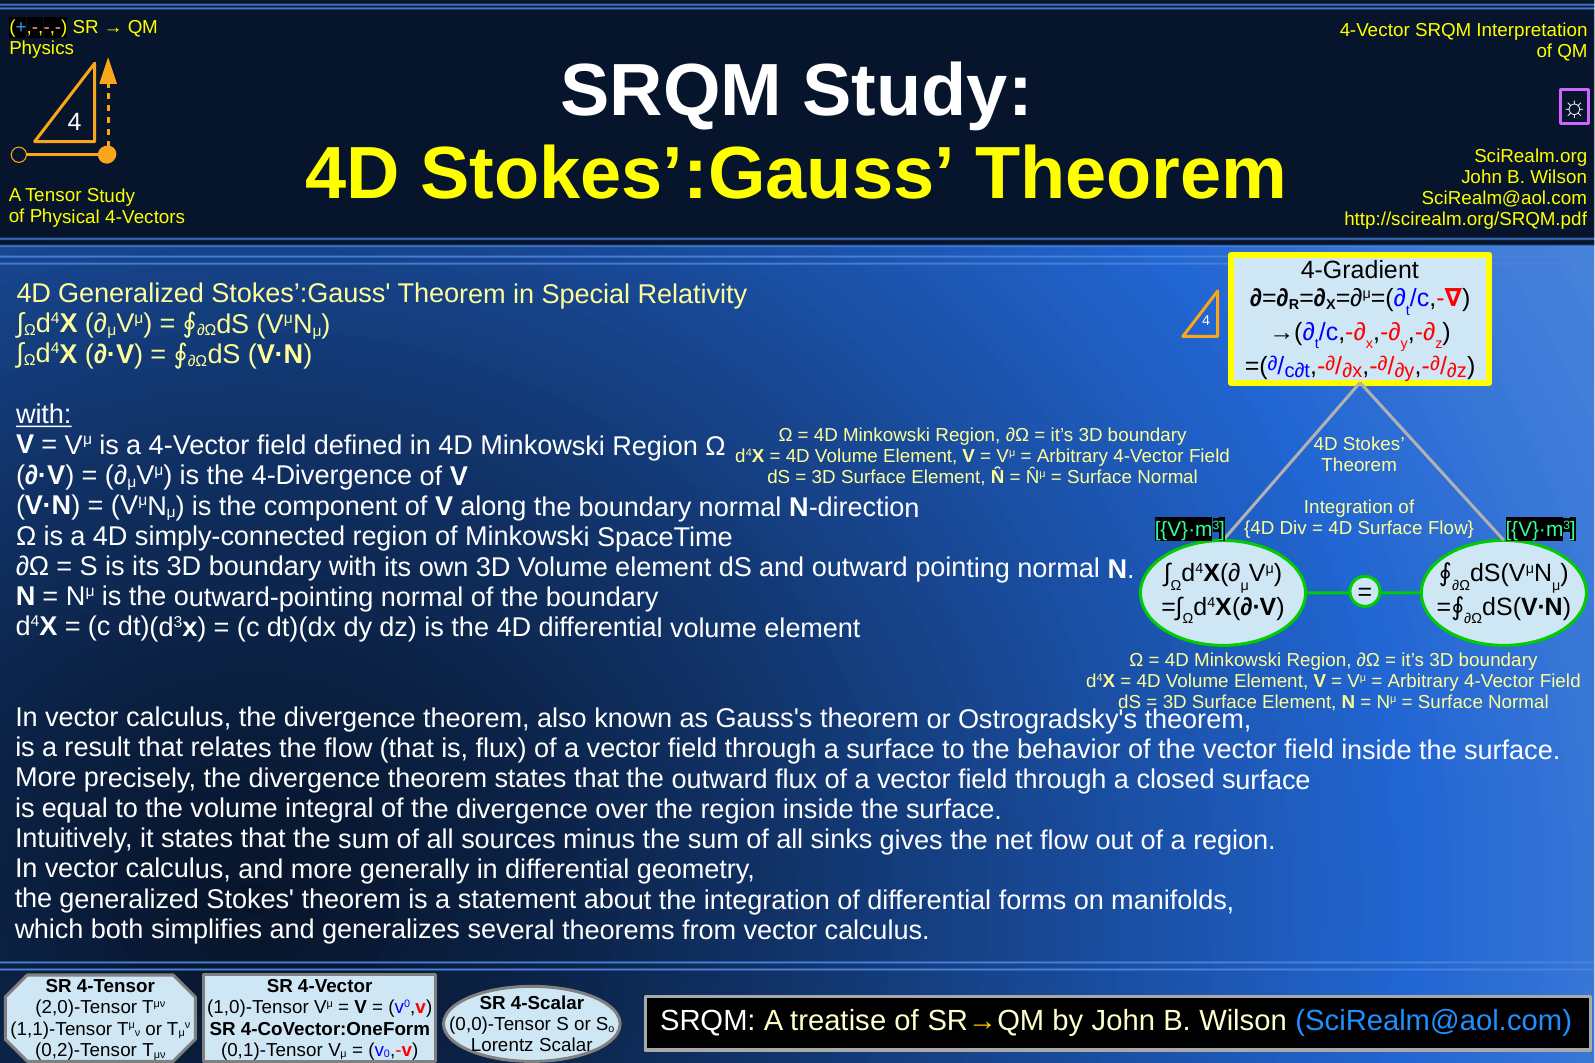

(+,-,-,-) SR → QM
Physics
A Tensor Study
of Physical 4-Vectors
4-Vector SRQM Interpretation
of QM
SciRealm.org
John B. Wilson
SciRealm@aol.com
http://scirealm.org/SRQM.pdf
# SRQM Study: 4D Stokes’:Gauss’ Theorem
4
☼
4-Gradient
∂=∂R=∂X=∂μ=(∂t/c,-∇)
→(∂t/c,-∂x,-∂y,-∂z)
=(∂/c∂t,-∂/∂x,-∂/∂y,-∂/∂z)
4D Generalized Stokes’:Gauss' Theorem in Special Relativity
∫Ωd4X (∂μVμ) = ∮∂ΩdS (VμNμ)
∫Ωd4X (∂·V) = ∮∂ΩdS (V·N)
with:
V = Vμ is a 4-Vector field defined in 4D Minkowski Region Ω
(∂·V) = (∂μVμ) is the 4-Divergence of V
(V·N) = (VμNμ) is the component of V along the boundary normal N-direction
Ω is a 4D simply-connected region of Minkowski SpaceTime
∂Ω = S is its 3D boundary with its own 3D Volume element dS and outward pointing normal N.
N = Nμ is the outward-pointing normal of the boundary
d4X = (c dt)(d3x) = (c dt)(dx dy dz) is the 4D differential volume element
In vector calculus, the divergence theorem, also known as Gauss's theorem or Ostrogradsky's theorem,
is a result that relates the flow (that is, flux) of a vector field through a surface to the behavior of the vector field inside the surface.
More precisely, the divergence theorem states that the outward flux of a vector field through a closed surface
is equal to the volume integral of the divergence over the region inside the surface.
Intuitively, it states that the sum of all sources minus the sum of all sinks gives the net flow out of a region.
In vector calculus, and more generally in differential geometry,
the generalized Stokes' theorem is a statement about the integration of differential forms on manifolds,
which both simplifies and generalizes several theorems from vector calculus.
4
Ω = 4D Minkowski Region, ∂Ω = it’s 3D boundary
d4X = 4D Volume Element, V = Vμ = Arbitrary 4-Vector Field
dS = 3D Surface Element, N̑ = N̑μ = Surface Normal
4D Stokes’
Theorem
Integration of
{4D Div = 4D Surface Flow}
[{V}·m3]
[{V}·m3]
∮∂ΩdS(VμNμ)
=∮∂ΩdS(V∙N)
∫Ωd4X(∂μVμ)
=∫Ωd4X(∂∙V)
=
Ω = 4D Minkowski Region, ∂Ω = it’s 3D boundary
d4X = 4D Volume Element, V = Vμ = Arbitrary 4-Vector Field
dS = 3D Surface Element, N = Nμ = Surface Normal
SR 4-Tensor
(2,0)-Tensor Tμν
(1,1)-Tensor Tμν or Tμν
(0,2)-Tensor Tμν
SR 4-Vector
(1,0)-Tensor Vμ = V = (v0,v)
SR 4-CoVector:OneForm
(0,1)-Tensor Vμ = (v0,-v)
SR 4-Scalar
(0,0)-Tensor S or So
Lorentz Scalar
SRQM: A treatise of SR→QM by John B. Wilson (SciRealm@aol.com)